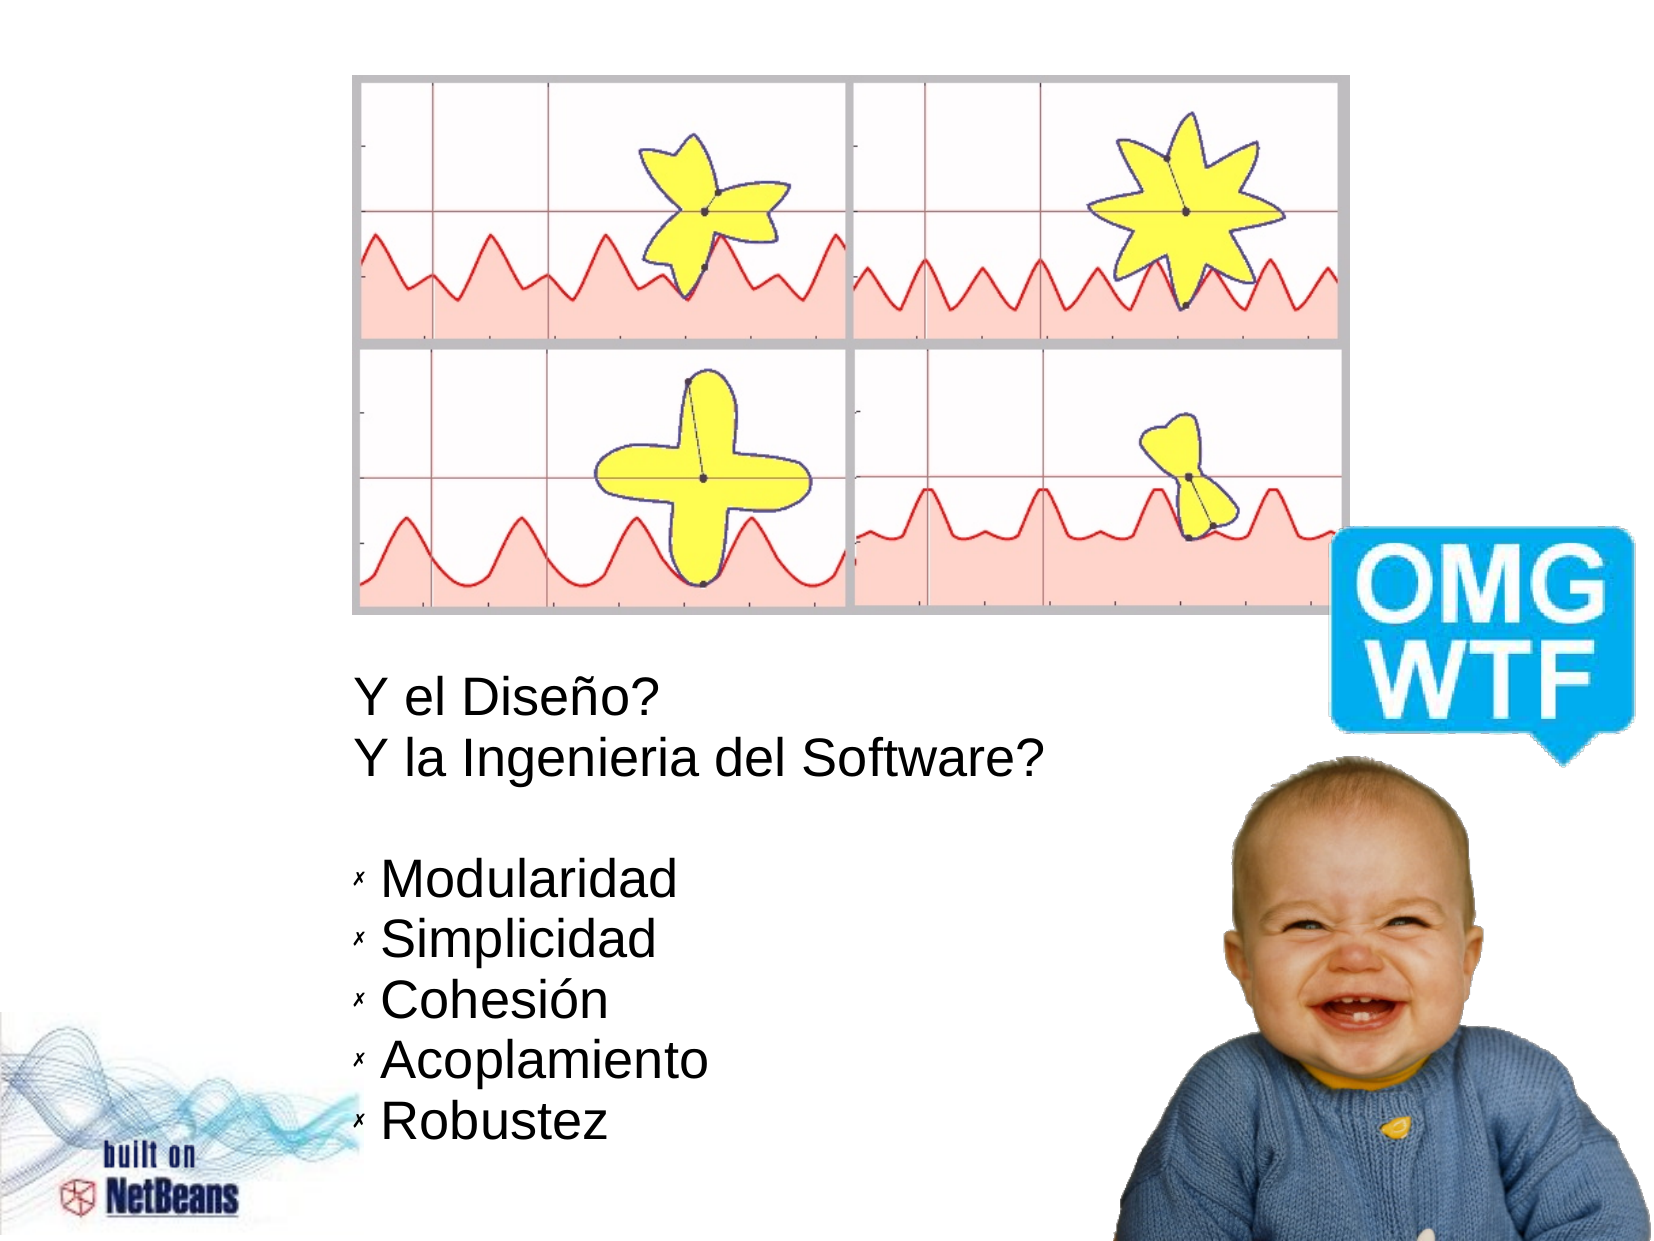

Y el Diseño?
Y la Ingenieria del Software?
 Modularidad
 Simplicidad
 Cohesión
 Acoplamiento
 Robustez